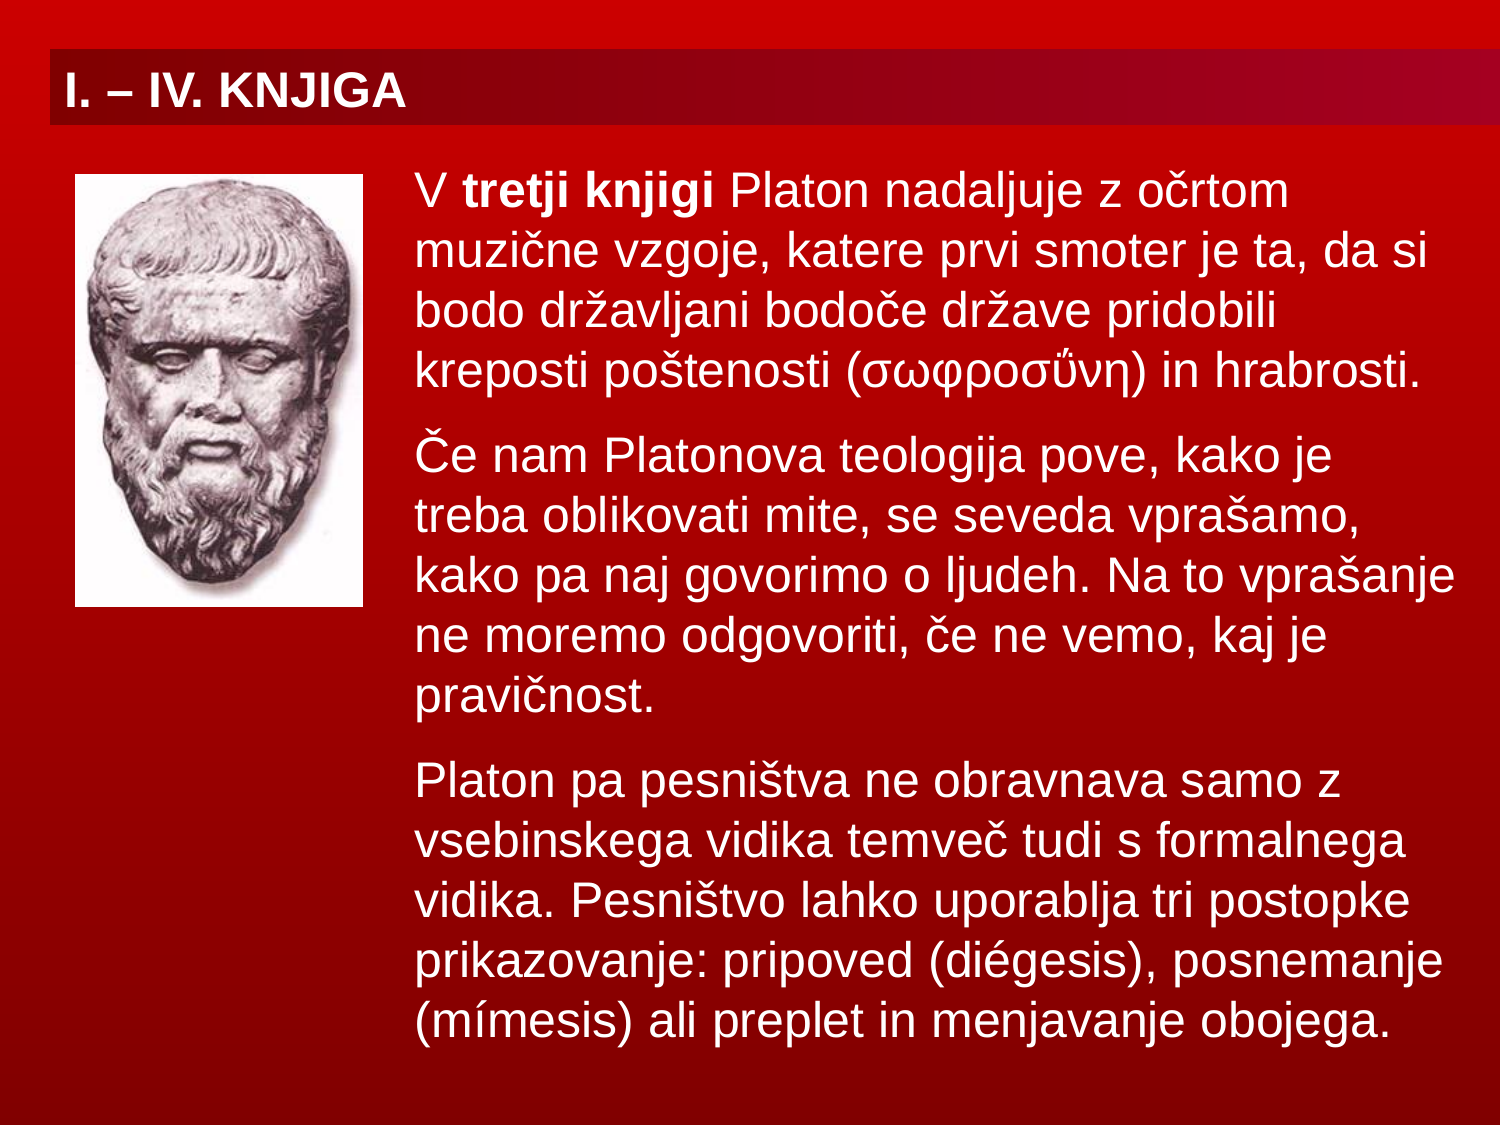

I. – IV. KNJIGA
V tretji knjigi Platon nadaljuje z očrtom muzične vzgoje, katere prvi smoter je ta, da si bodo državljani bodoče države pridobili kreposti poštenosti (σωφροσΰνη) in hrabrosti.
Če nam Platonova teologija pove, kako je treba oblikovati mite, se seveda vprašamo, kako pa naj govorimo o ljudeh. Na to vprašanje ne moremo odgovoriti, če ne vemo, kaj je pravičnost.
Platon pa pesništva ne obravnava samo z vsebinskega vidika temveč tudi s formalnega vidika. Pesništvo lahko uporablja tri postopke prikazovanje: pripoved (diégesis), posnemanje (mímesis) ali preplet in menjavanje obojega.